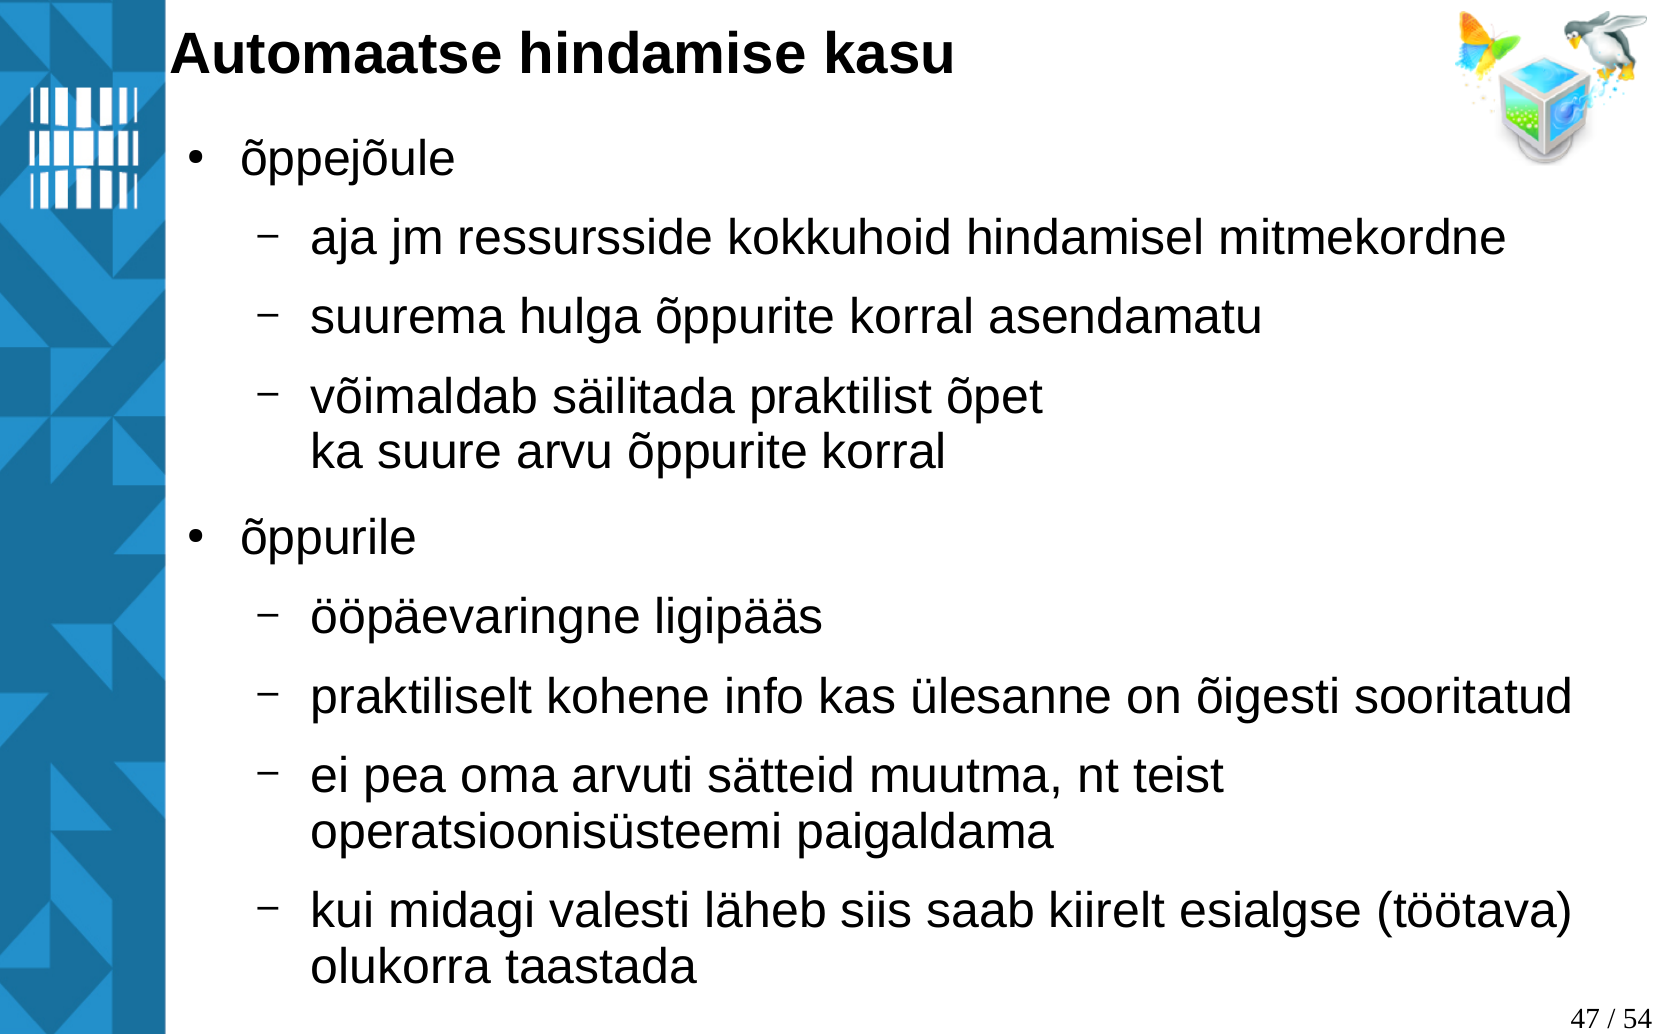

# Automaatse hindamise kasu
õppejõule
aja jm ressursside kokkuhoid hindamisel mitmekordne
suurema hulga õppurite korral asendamatu
võimaldab säilitada praktilist õpet
ka suure arvu õppurite korral
õppurile
ööpäevaringne ligipääs
praktiliselt kohene info kas ülesanne on õigesti sooritatud
ei pea oma arvuti sätteid muutma, nt teist operatsioonisüsteemi paigaldama
kui midagi valesti läheb siis saab kiirelt esialgse (töötava) olukorra taastada
47